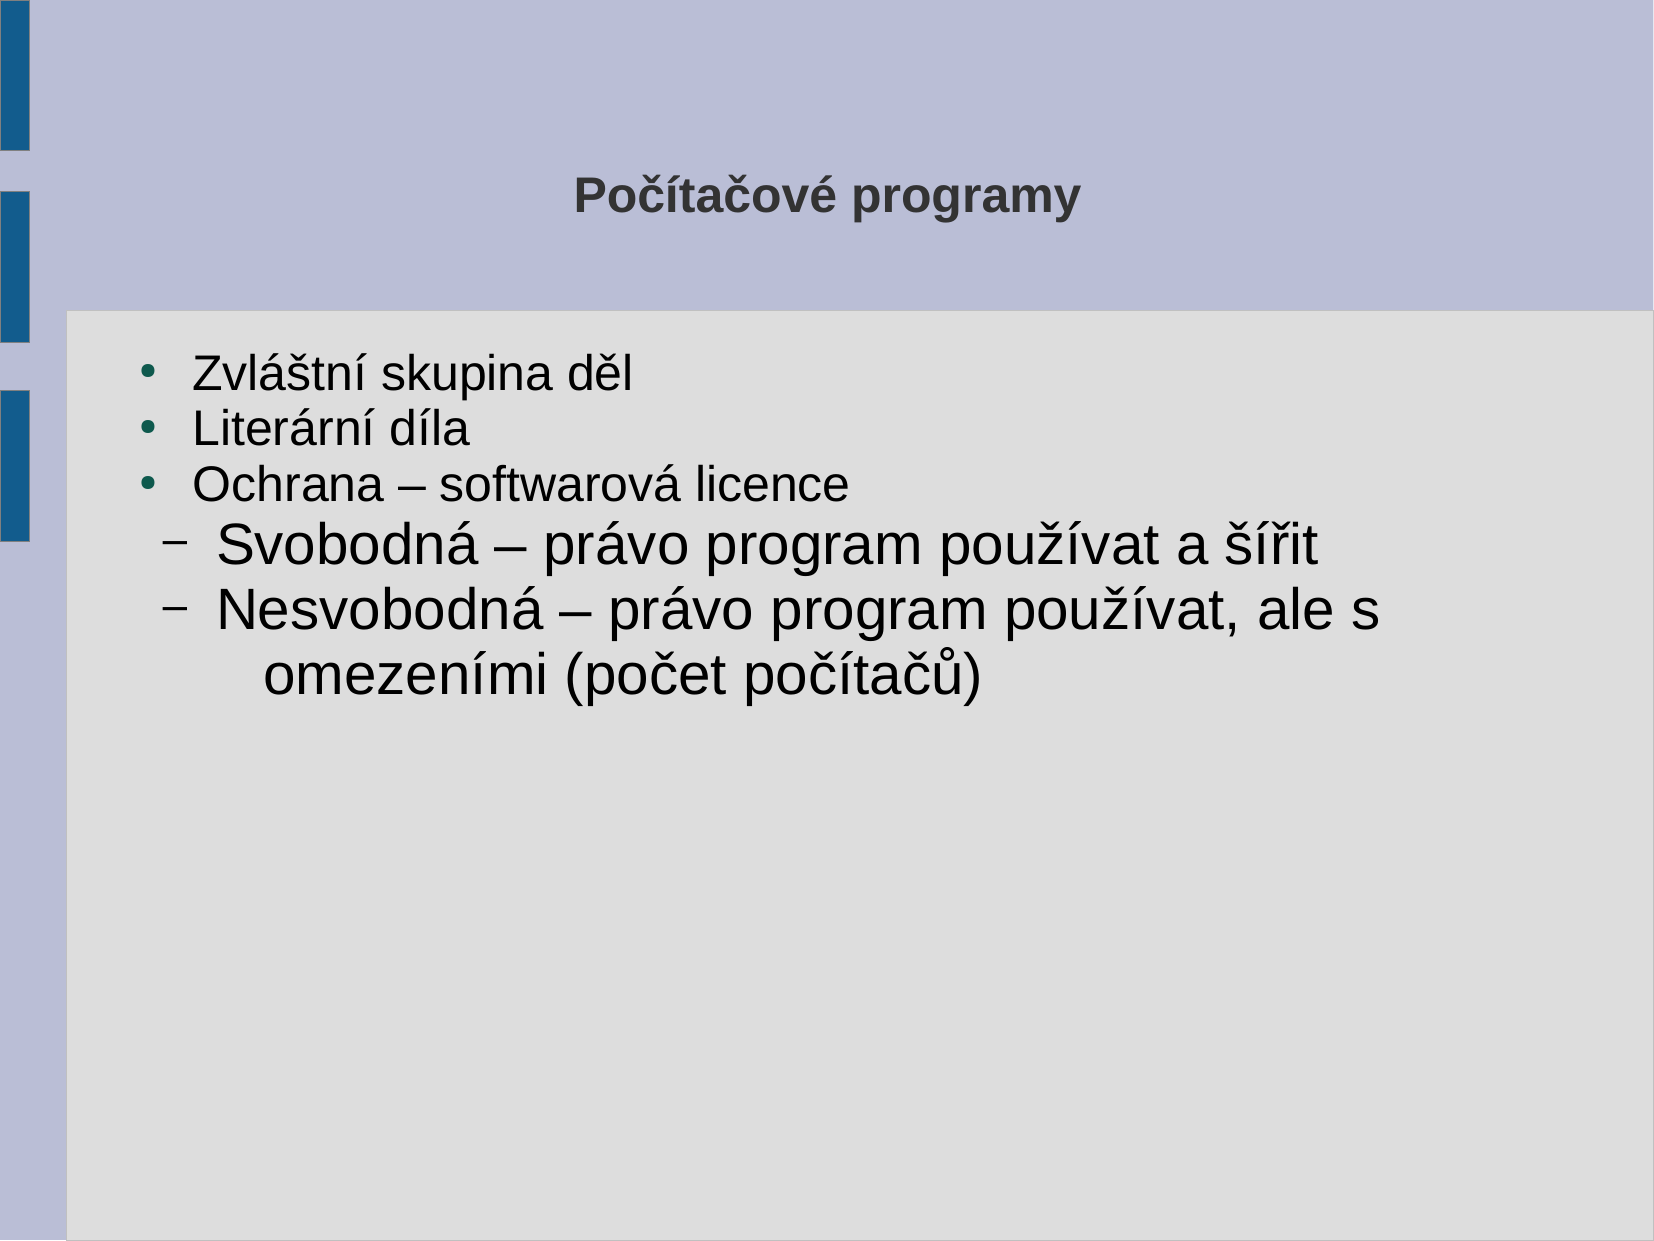

# Počítačové programy
Zvláštní skupina děl
Literární díla
Ochrana – softwarová licence
Svobodná – právo program používat a šířit
Nesvobodná – právo program používat, ale s omezeními (počet počítačů)